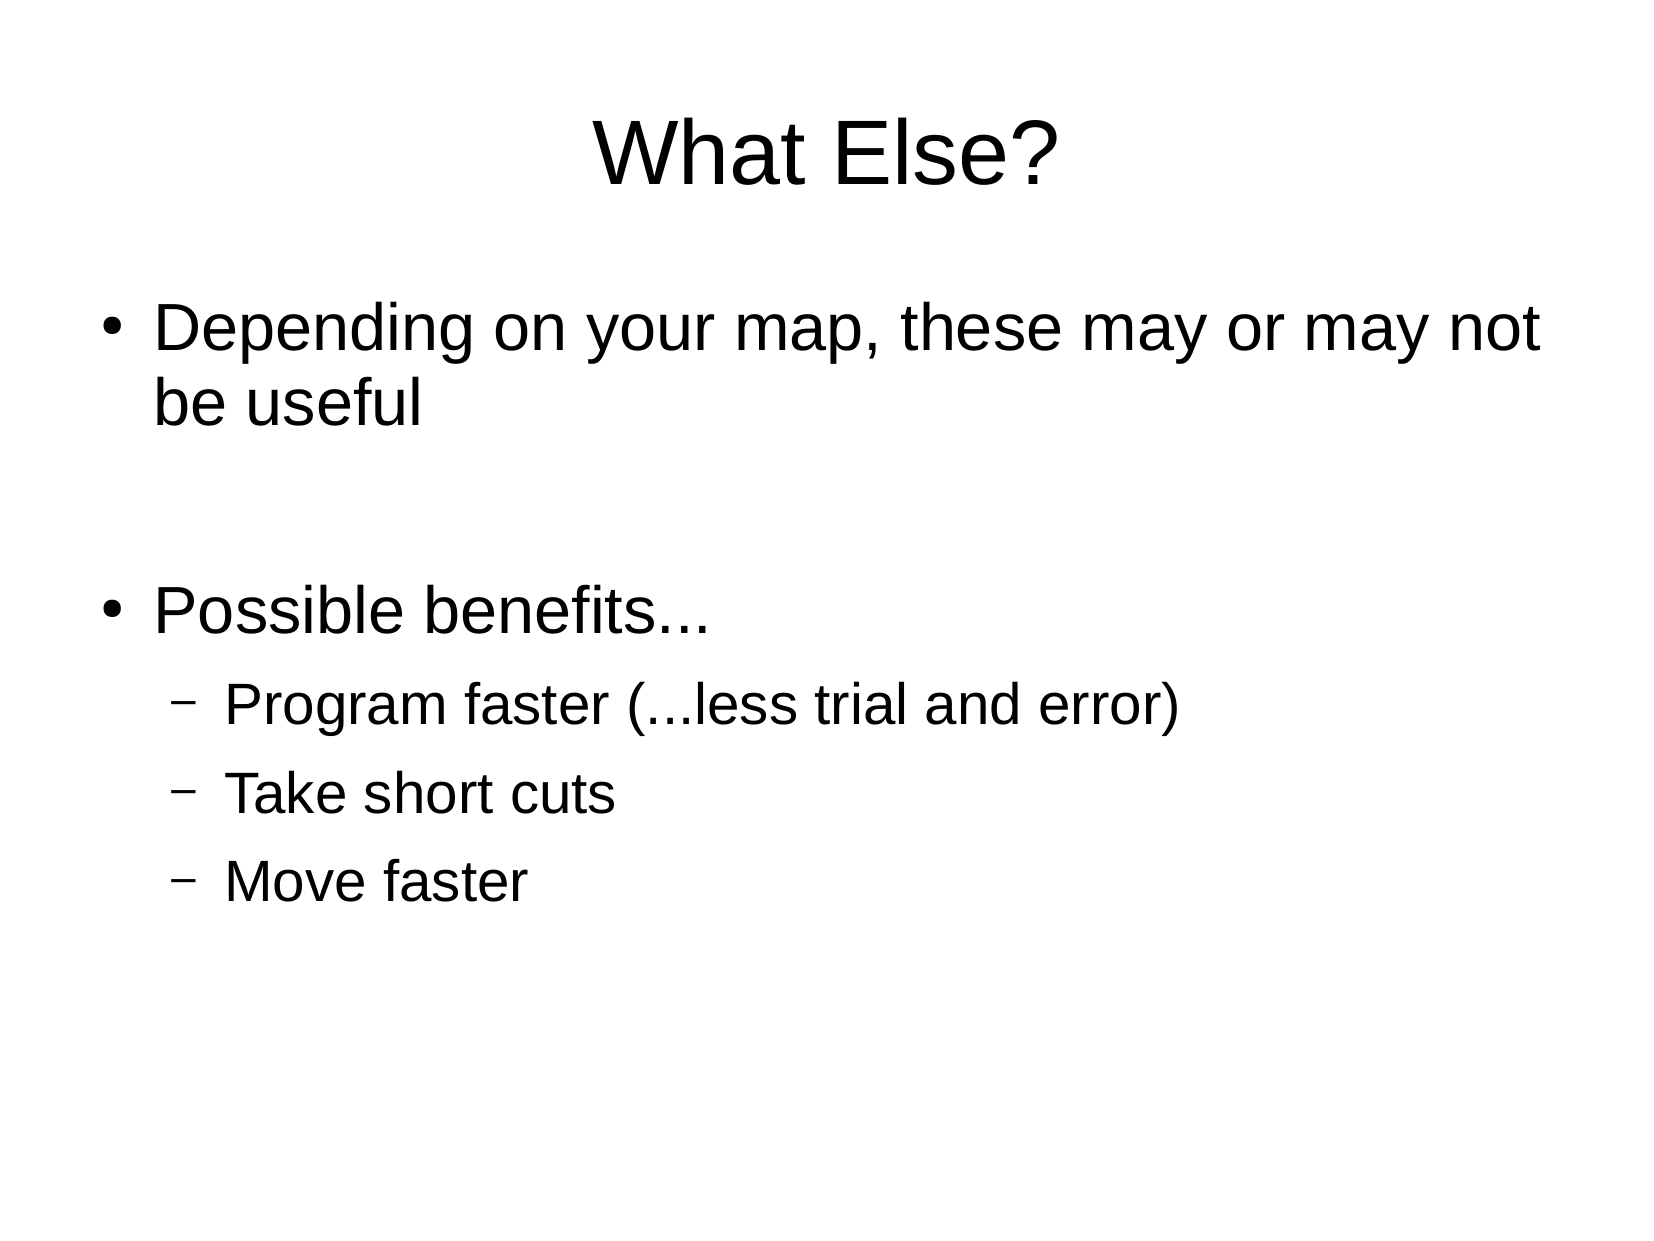

# What Else?
Depending on your map, these may or may not be useful
Possible benefits...
Program faster (...less trial and error)
Take short cuts
Move faster